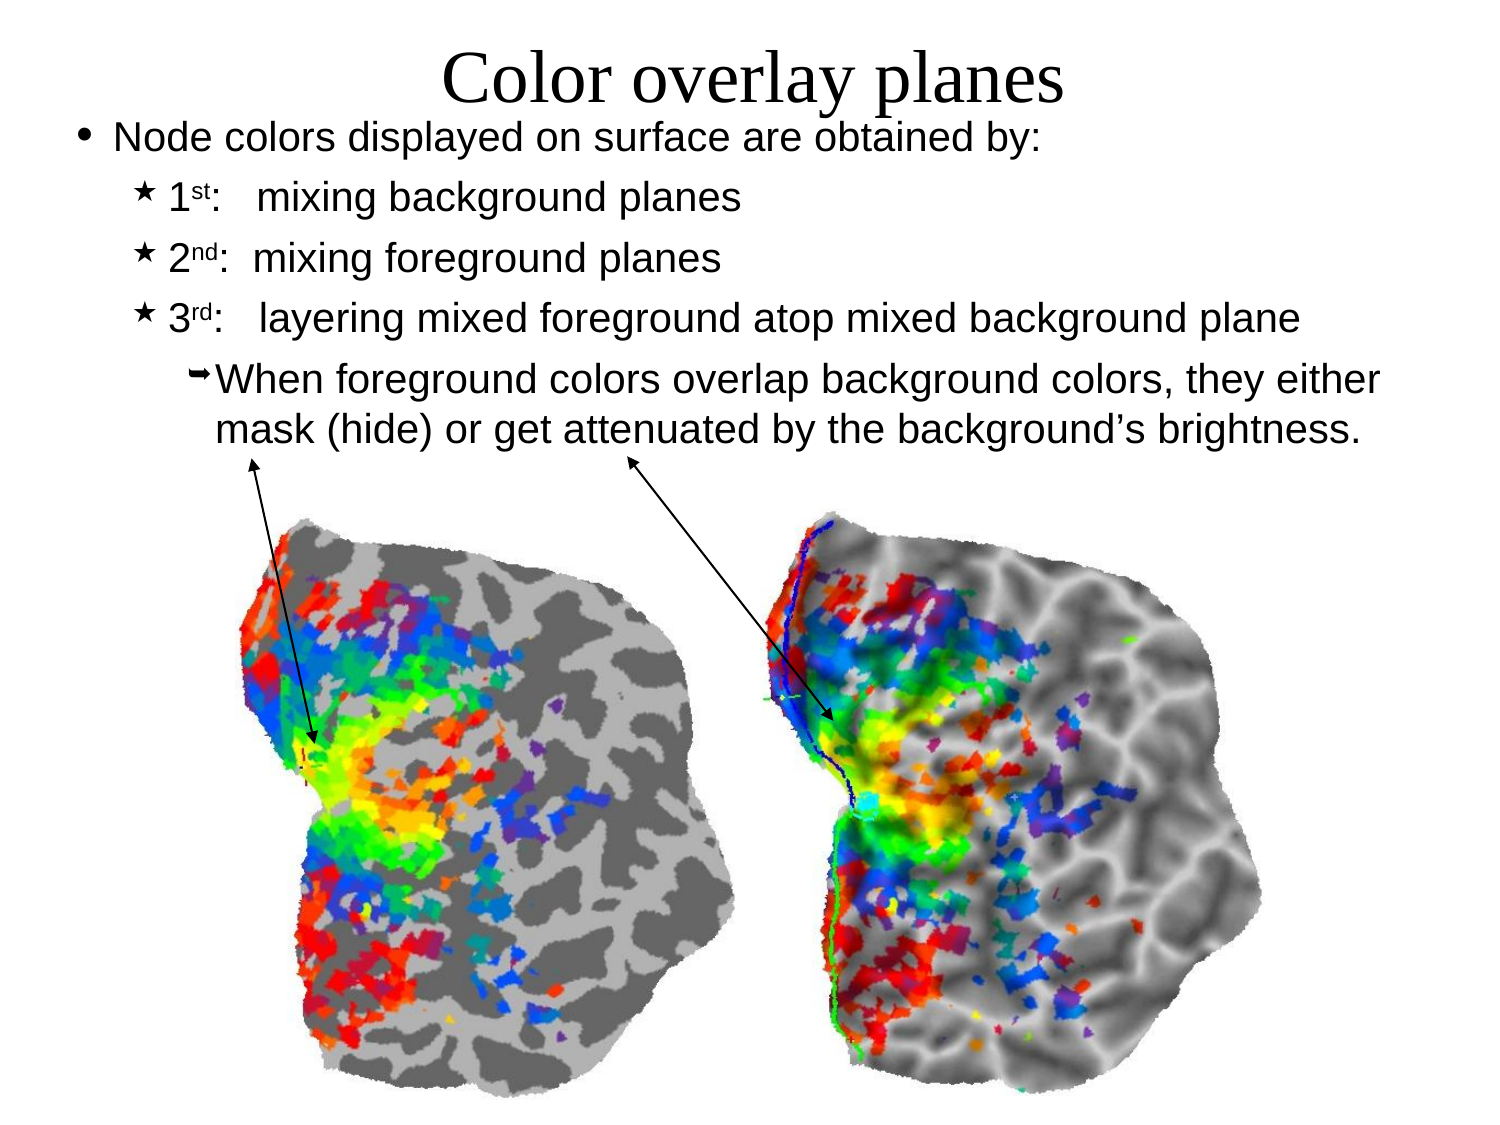

# Color overlay planes
Node colors displayed on surface are obtained by:
1st: mixing background planes
2nd: mixing foreground planes
3rd: layering mixed foreground atop mixed background plane
When foreground colors overlap background colors, they either mask (hide) or get attenuated by the background’s brightness.